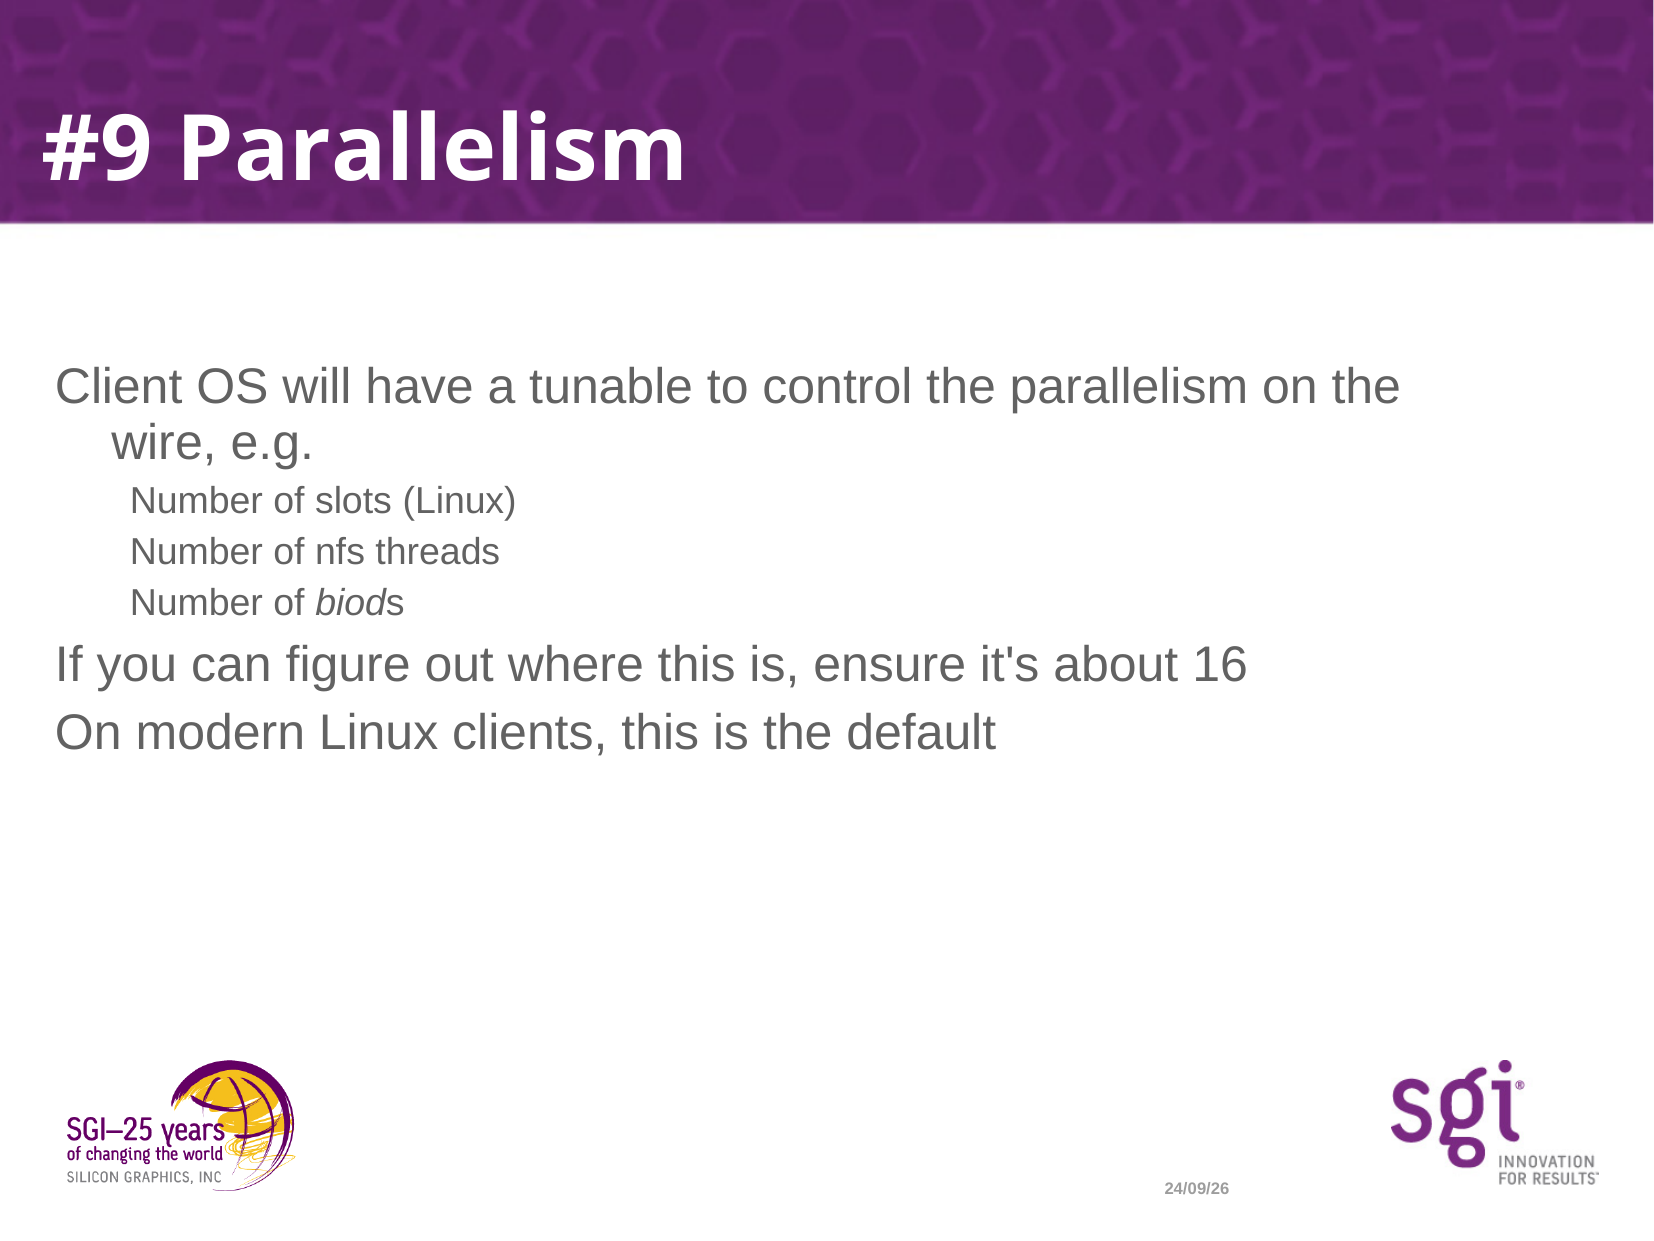

# #9 Parallelism
Client OS will have a tunable to control the parallelism on the wire, e.g.
Number of slots (Linux)
Number of nfs threads
Number of biods
If you can figure out where this is, ensure it's about 16
On modern Linux clients, this is the default